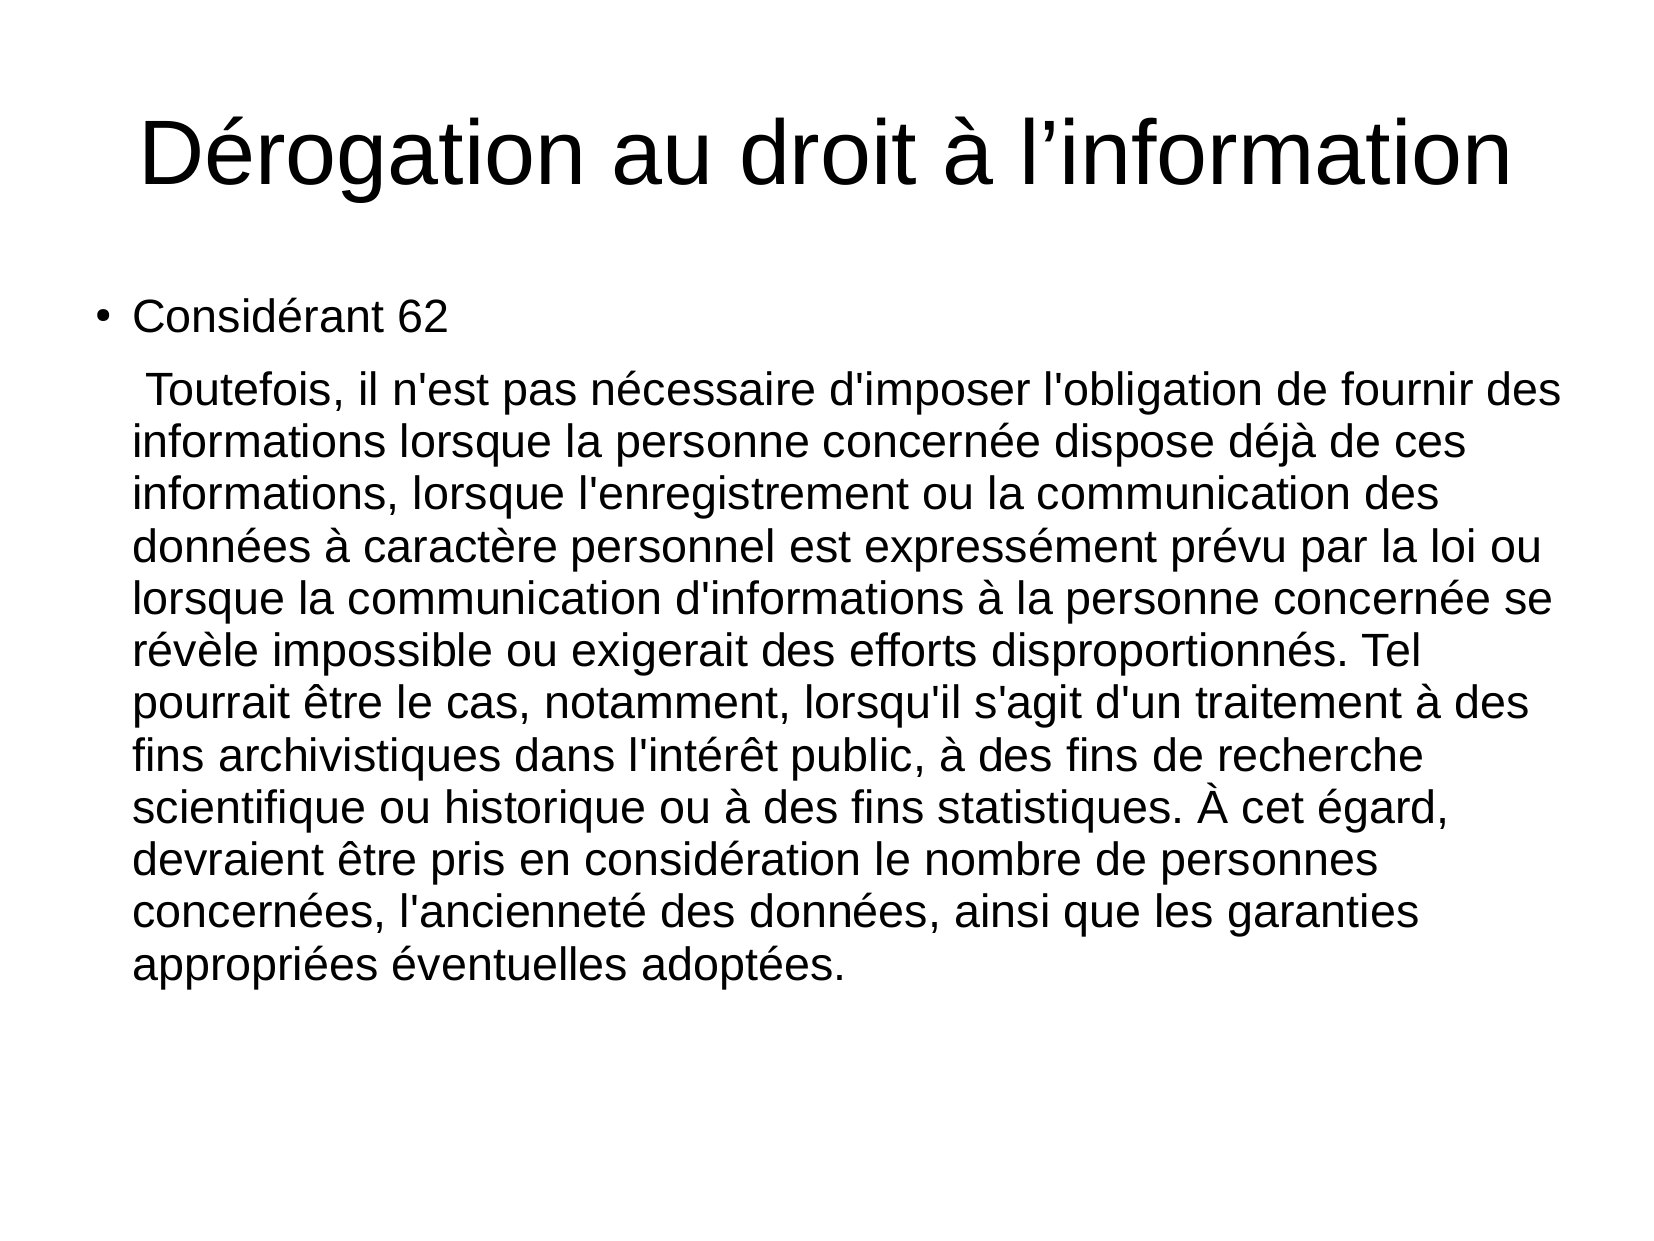

# Dérogation au droit à l’information
Considérant 62
 Toutefois, il n'est pas nécessaire d'imposer l'obligation de fournir des informations lorsque la personne concernée dispose déjà de ces informations, lorsque l'enregistrement ou la communication des données à caractère personnel est expressément prévu par la loi ou lorsque la communication d'informations à la personne concernée se révèle impossible ou exigerait des efforts disproportionnés. Tel pourrait être le cas, notamment, lorsqu'il s'agit d'un traitement à des fins archivistiques dans l'intérêt public, à des fins de recherche scientifique ou historique ou à des fins statistiques. À cet égard, devraient être pris en considération le nombre de personnes concernées, l'ancienneté des données, ainsi que les garanties appropriées éventuelles adoptées.